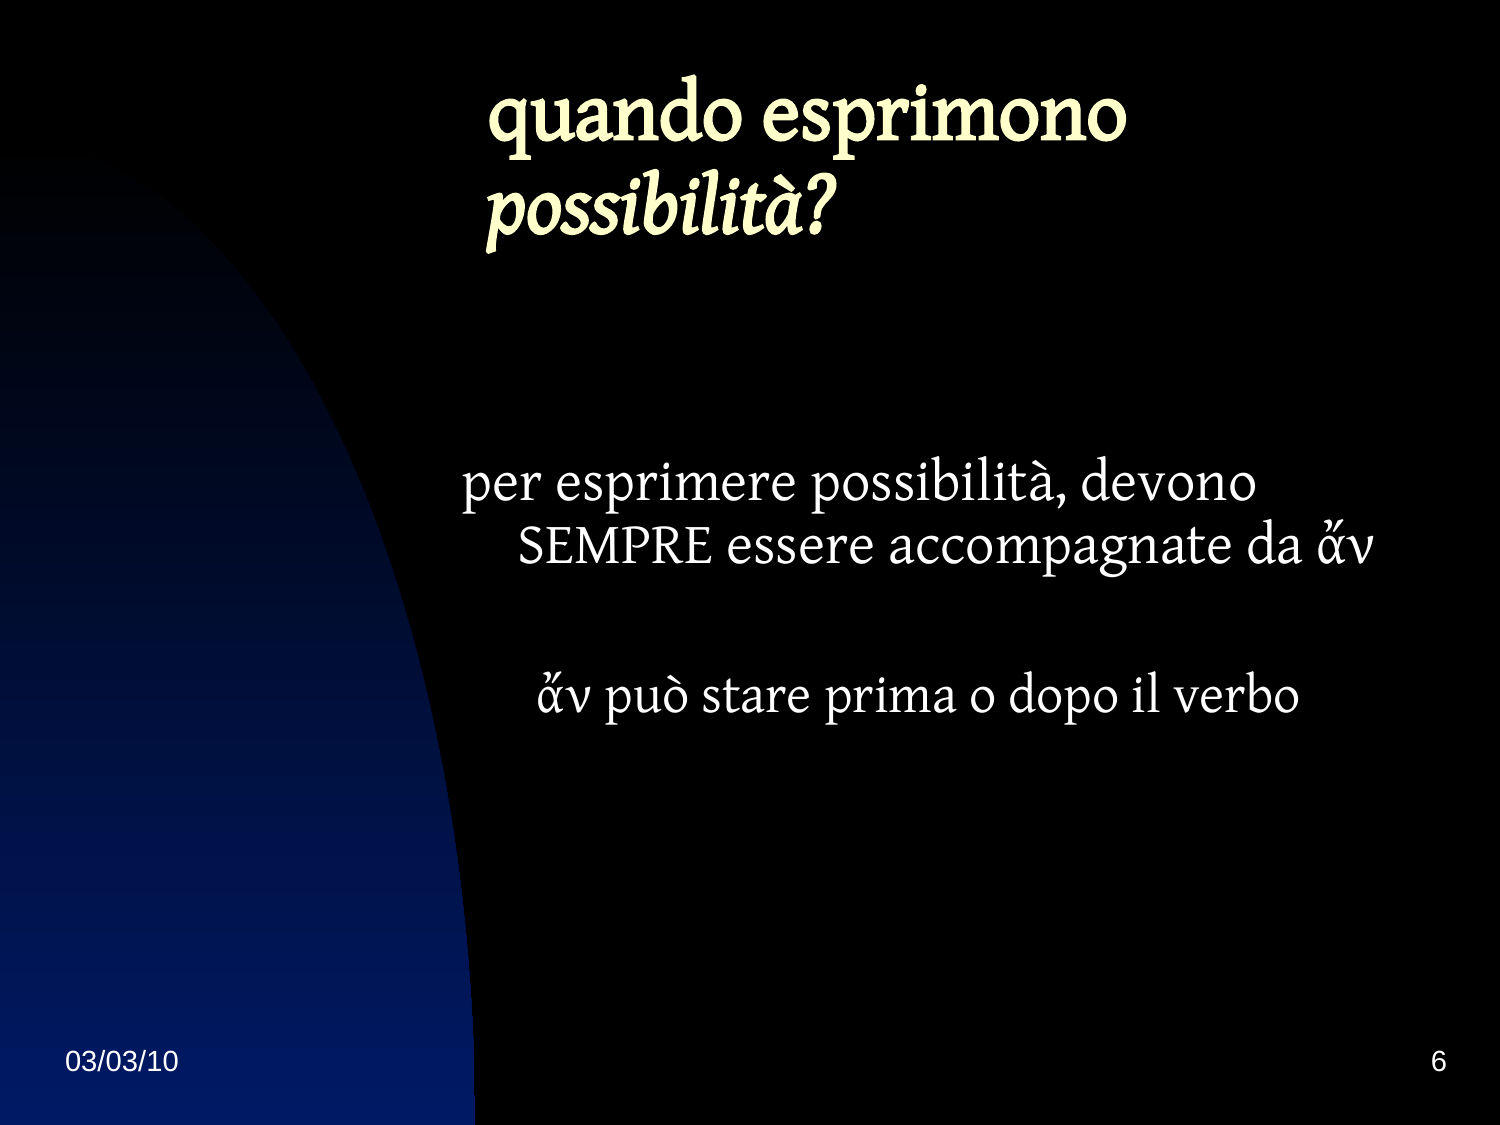

# quando esprimono possibilità?
per esprimere possibilità, devono SEMPRE essere accompagnate da ἄν
ἄν può stare prima o dopo il verbo
6